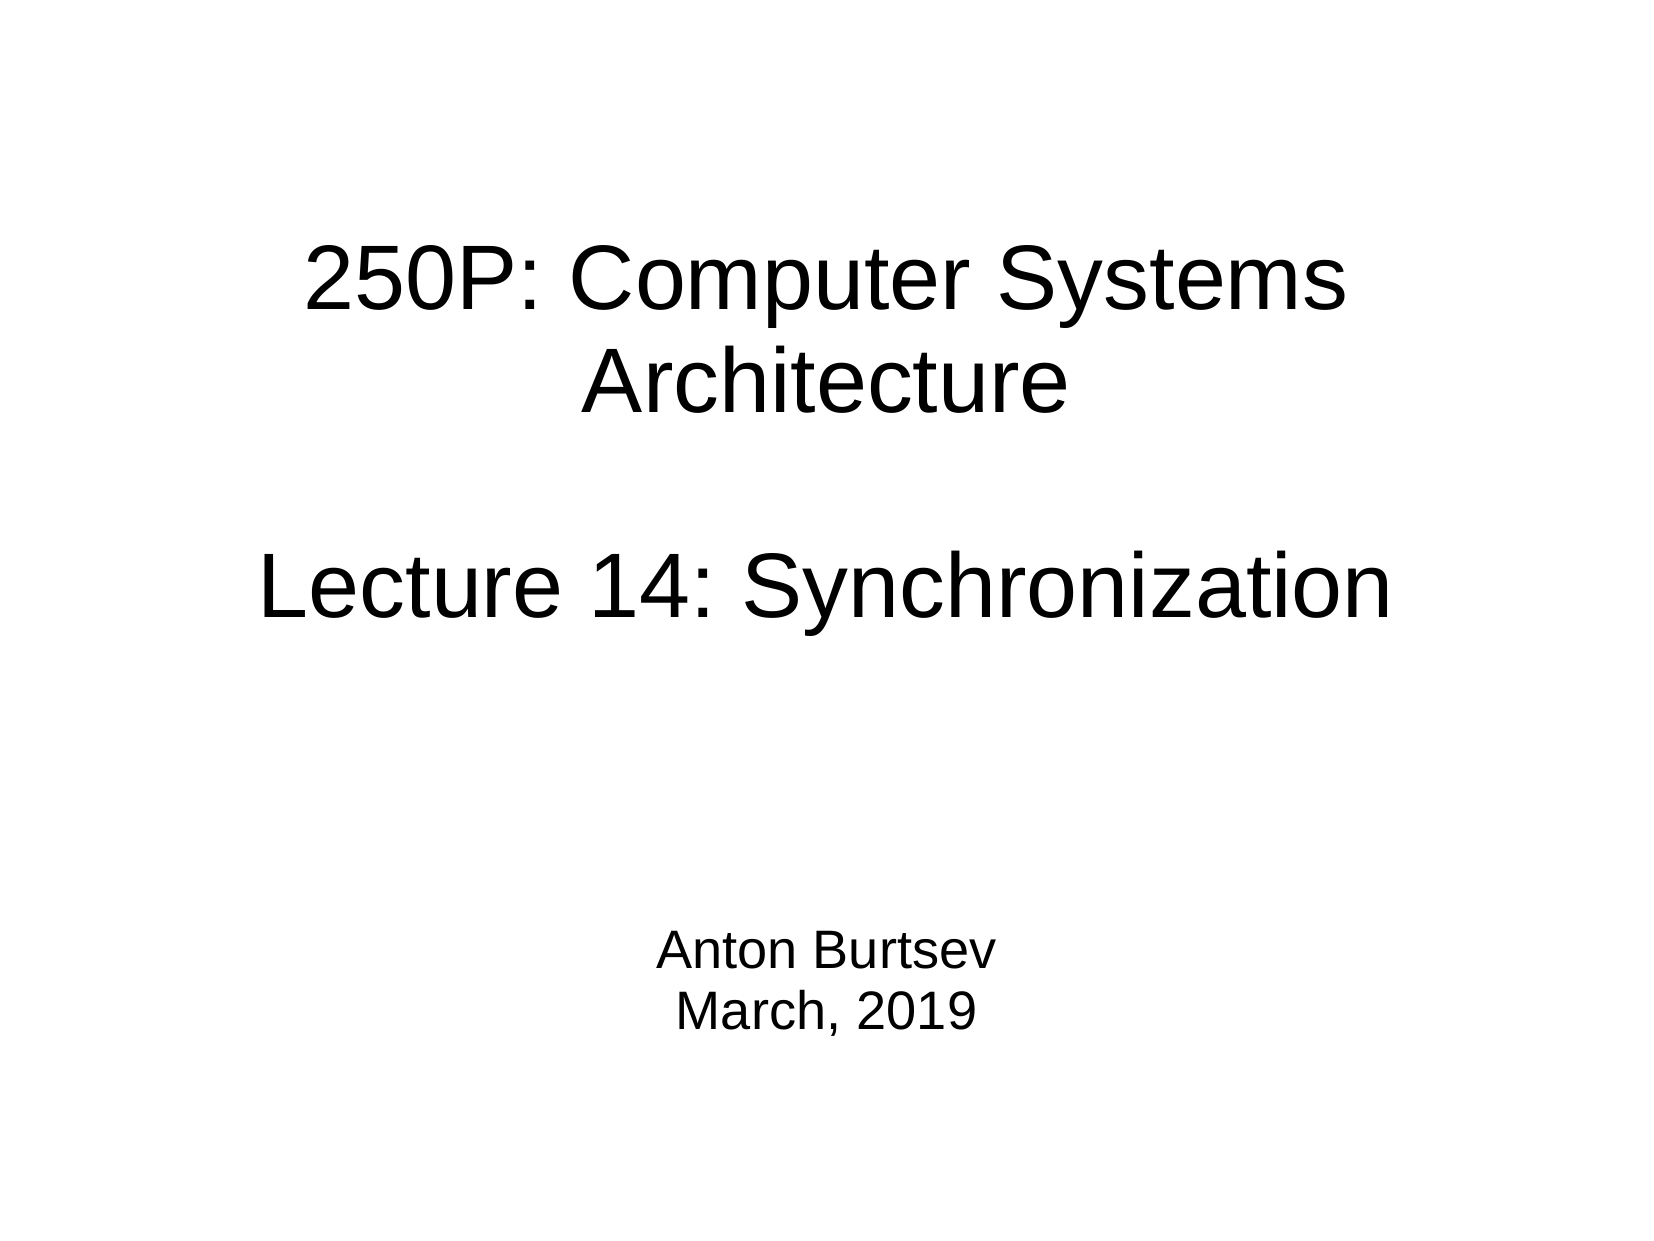

# 250P: Computer Systems Architecture Lecture 14: Synchronization
Anton Burtsev
March, 2019